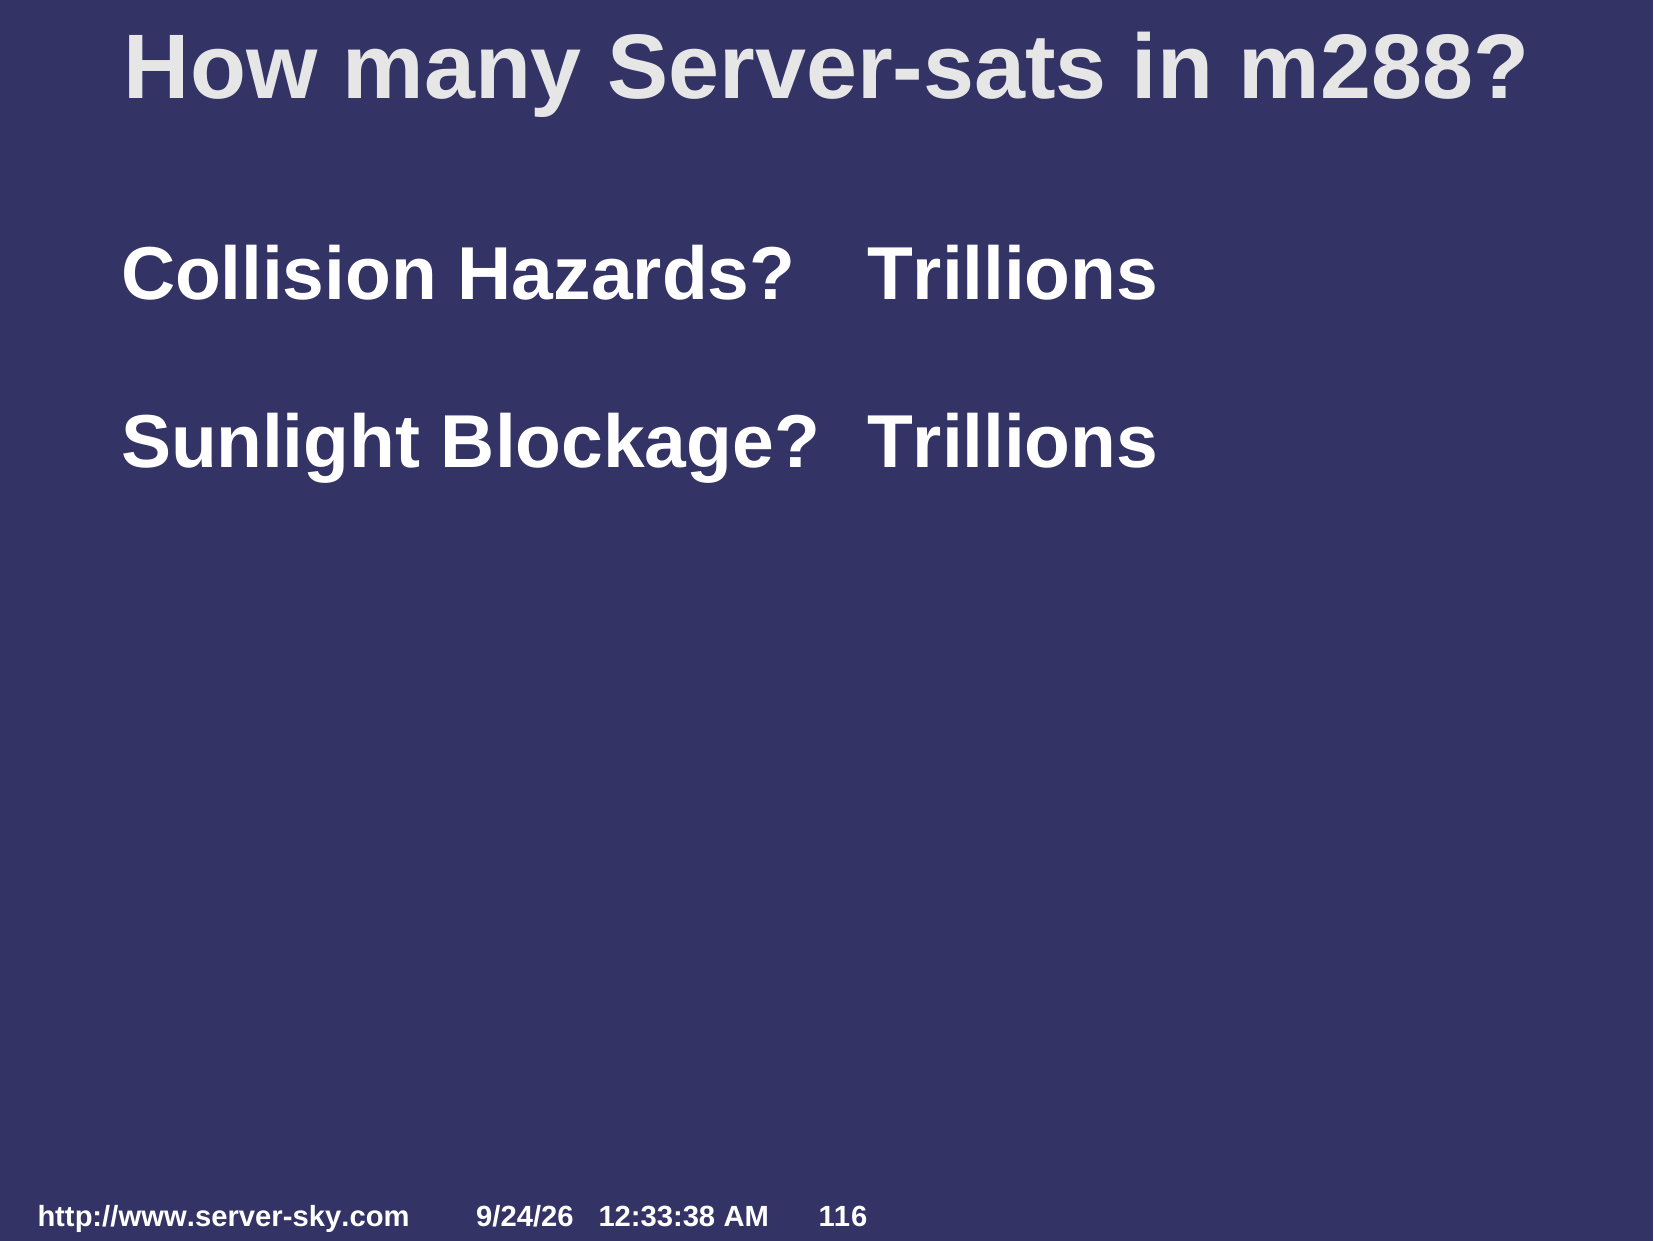

# How many Server-sats in m288?
Collision Hazards?	Trillions
Sunlight Blockage?	Trillions